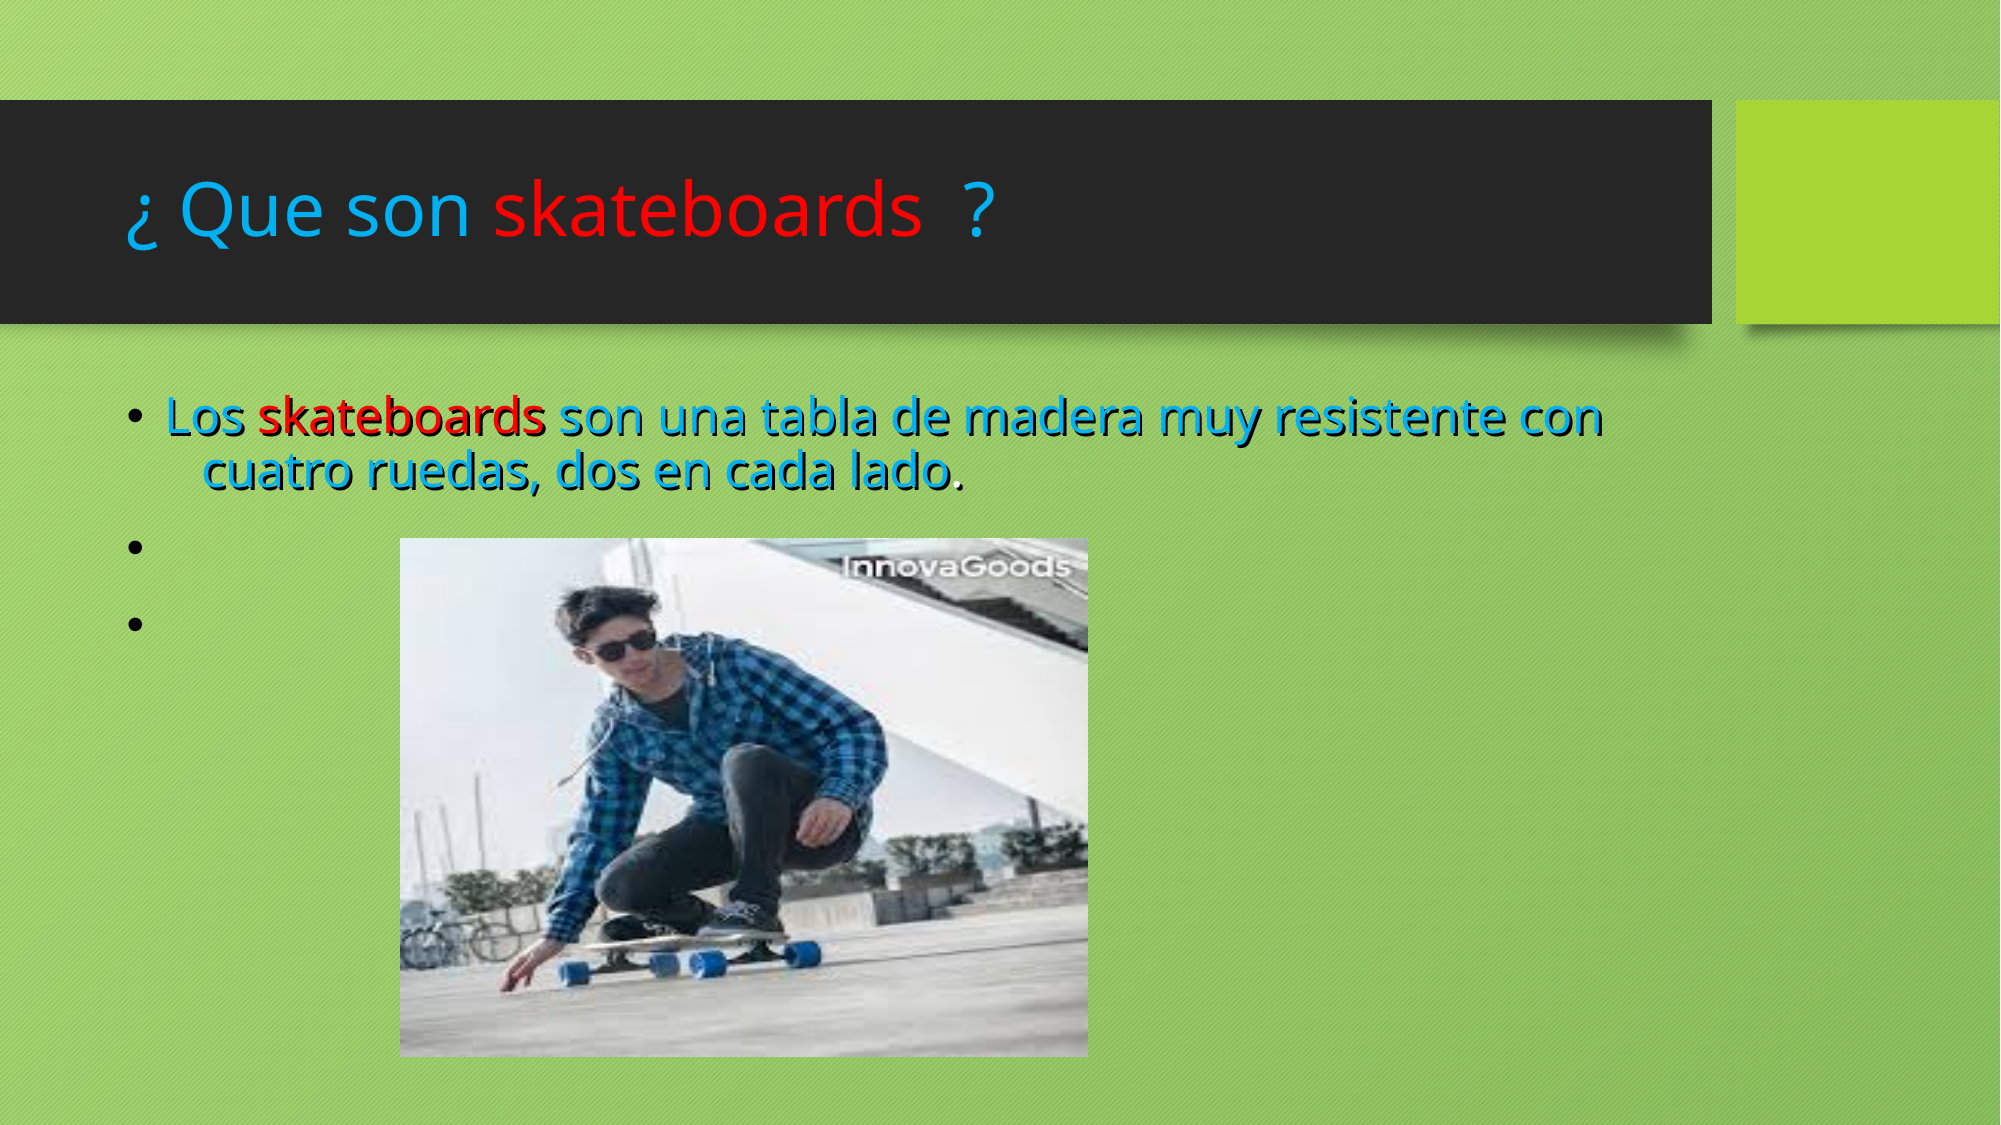

# ¿ Que son skateboards ?
Los skateboards son una tabla de madera muy resistente con cuatro ruedas, dos en cada lado.